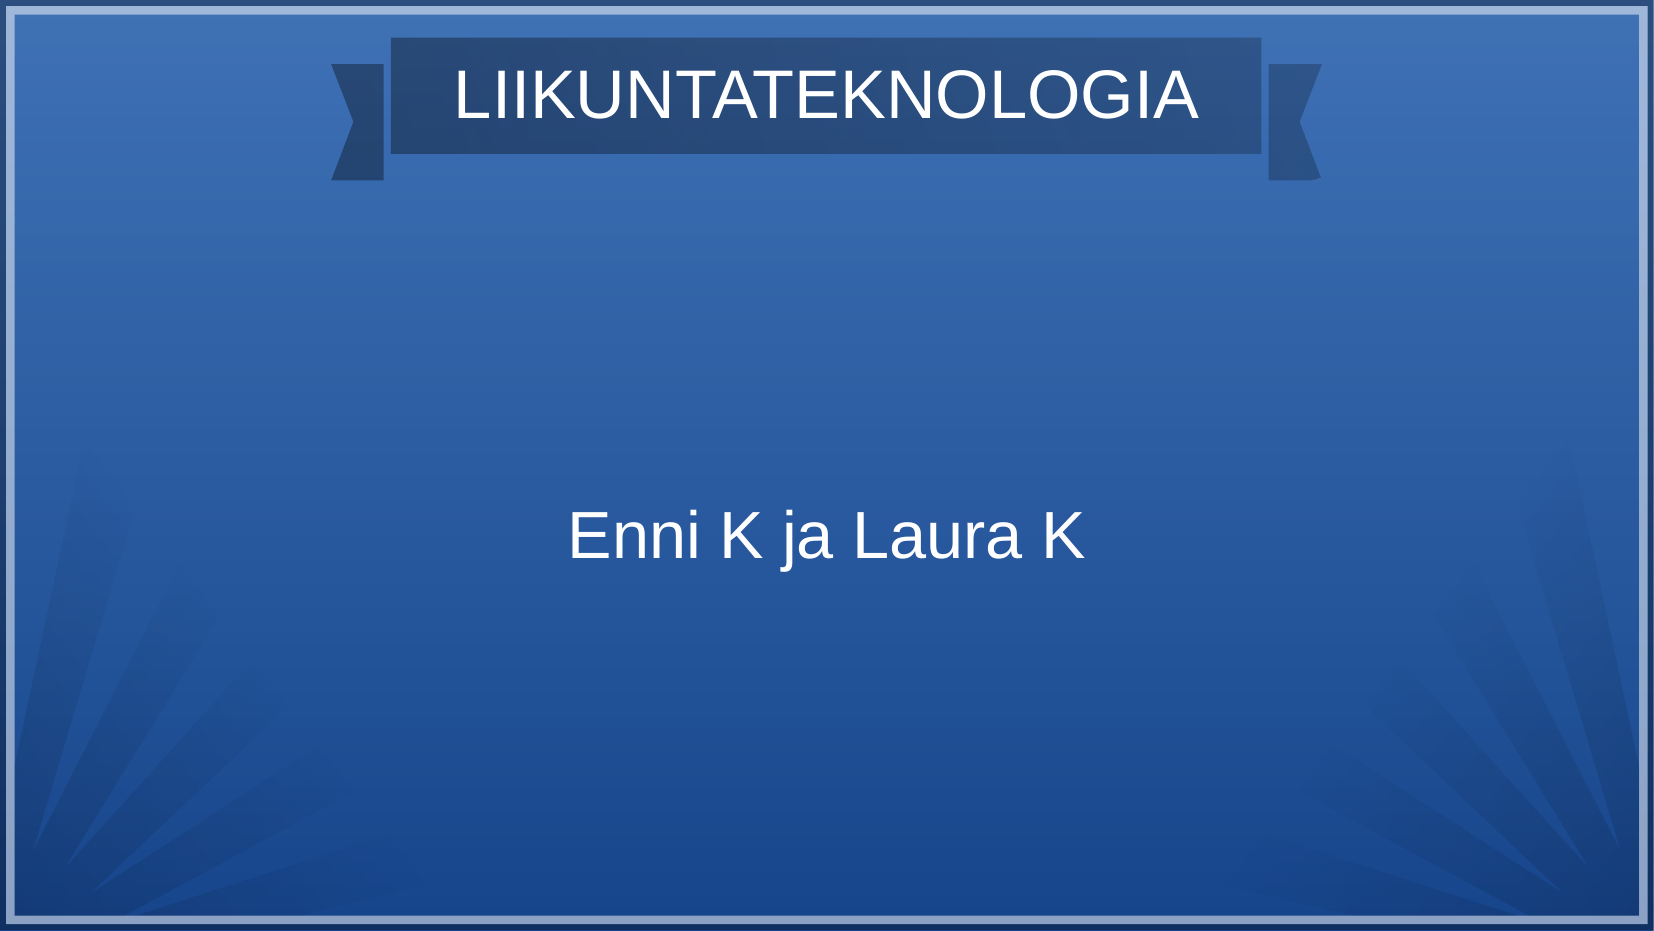

# LIIKUNTATEKNOLOGIA
Enni K ja Laura K